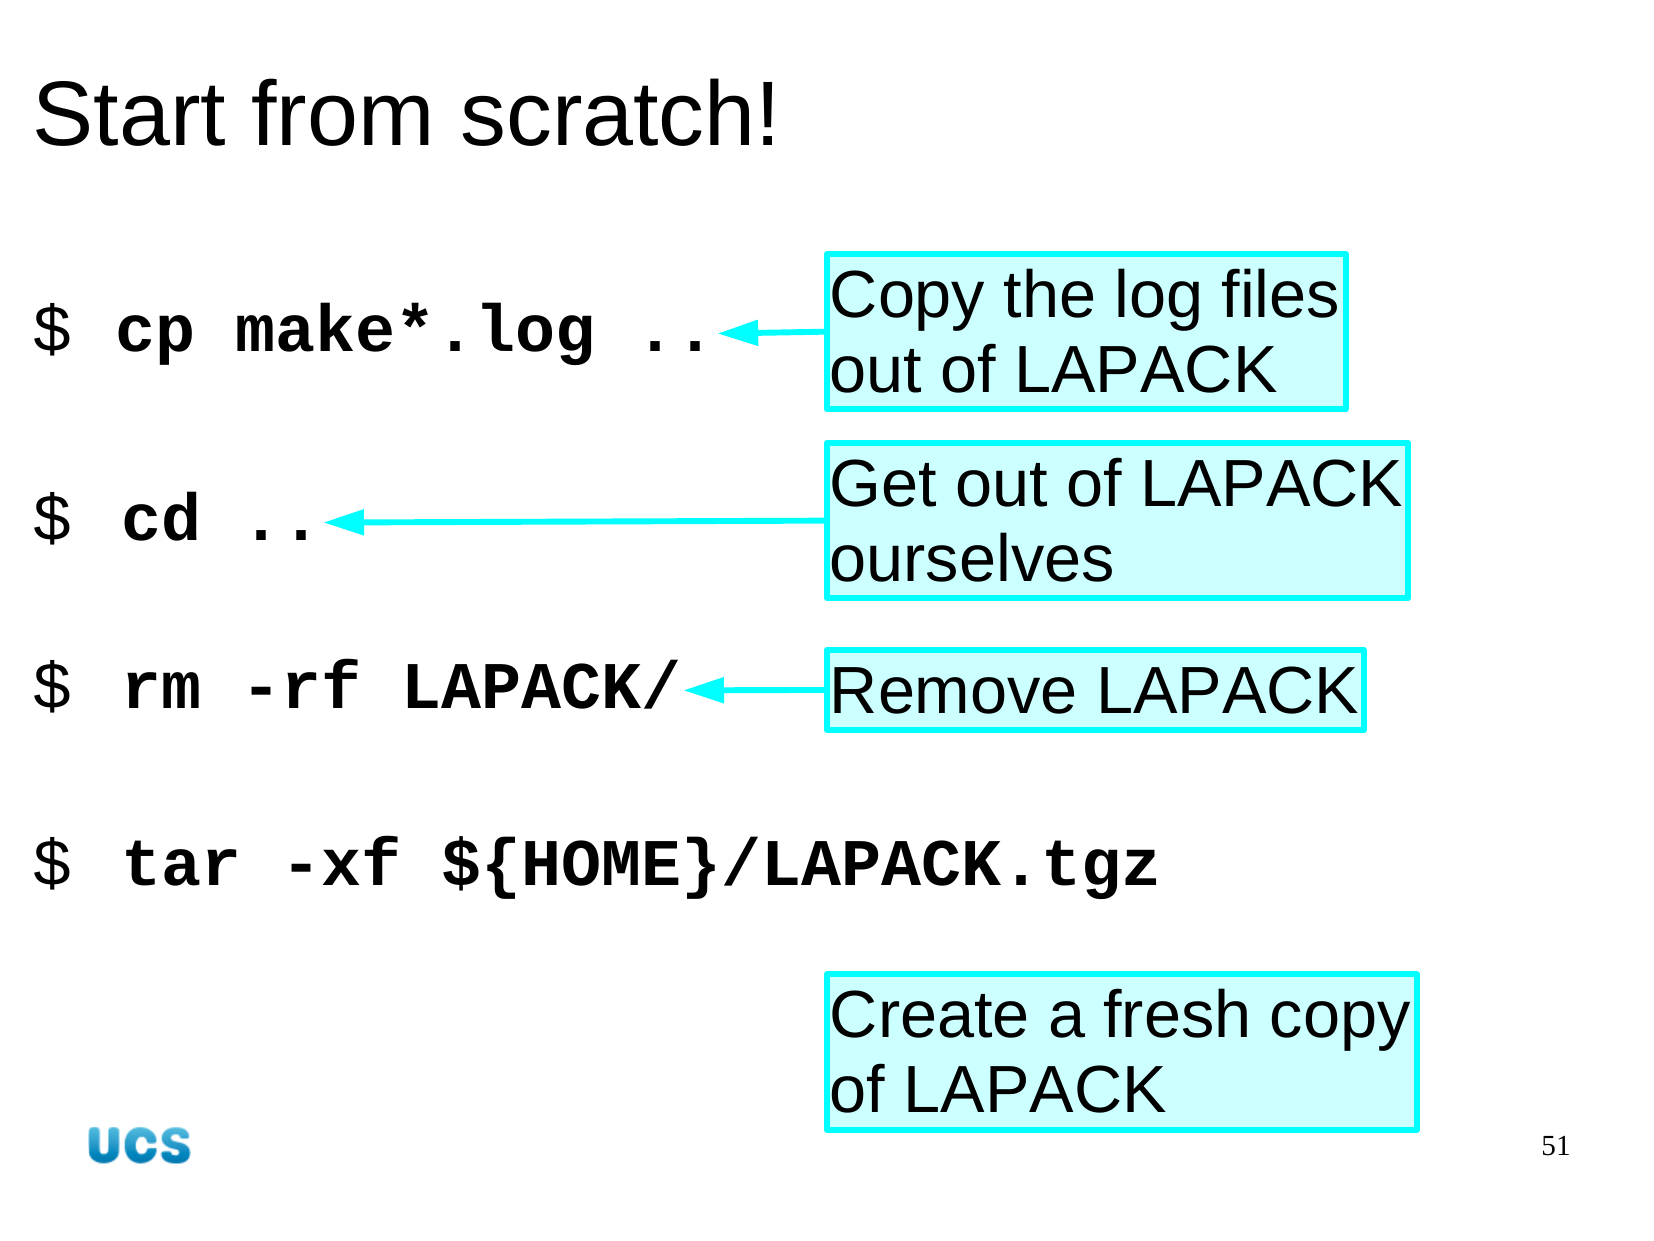

Start from scratch!
Copy the log files
out of LAPACK
$
cp make*.log ..
Get out of LAPACK
ourselves
$
cd ..
$
rm -rf LAPACK/
Remove LAPACK
$
tar -xf ${HOME}/LAPACK.tgz
Create a fresh copy
of LAPACK
51